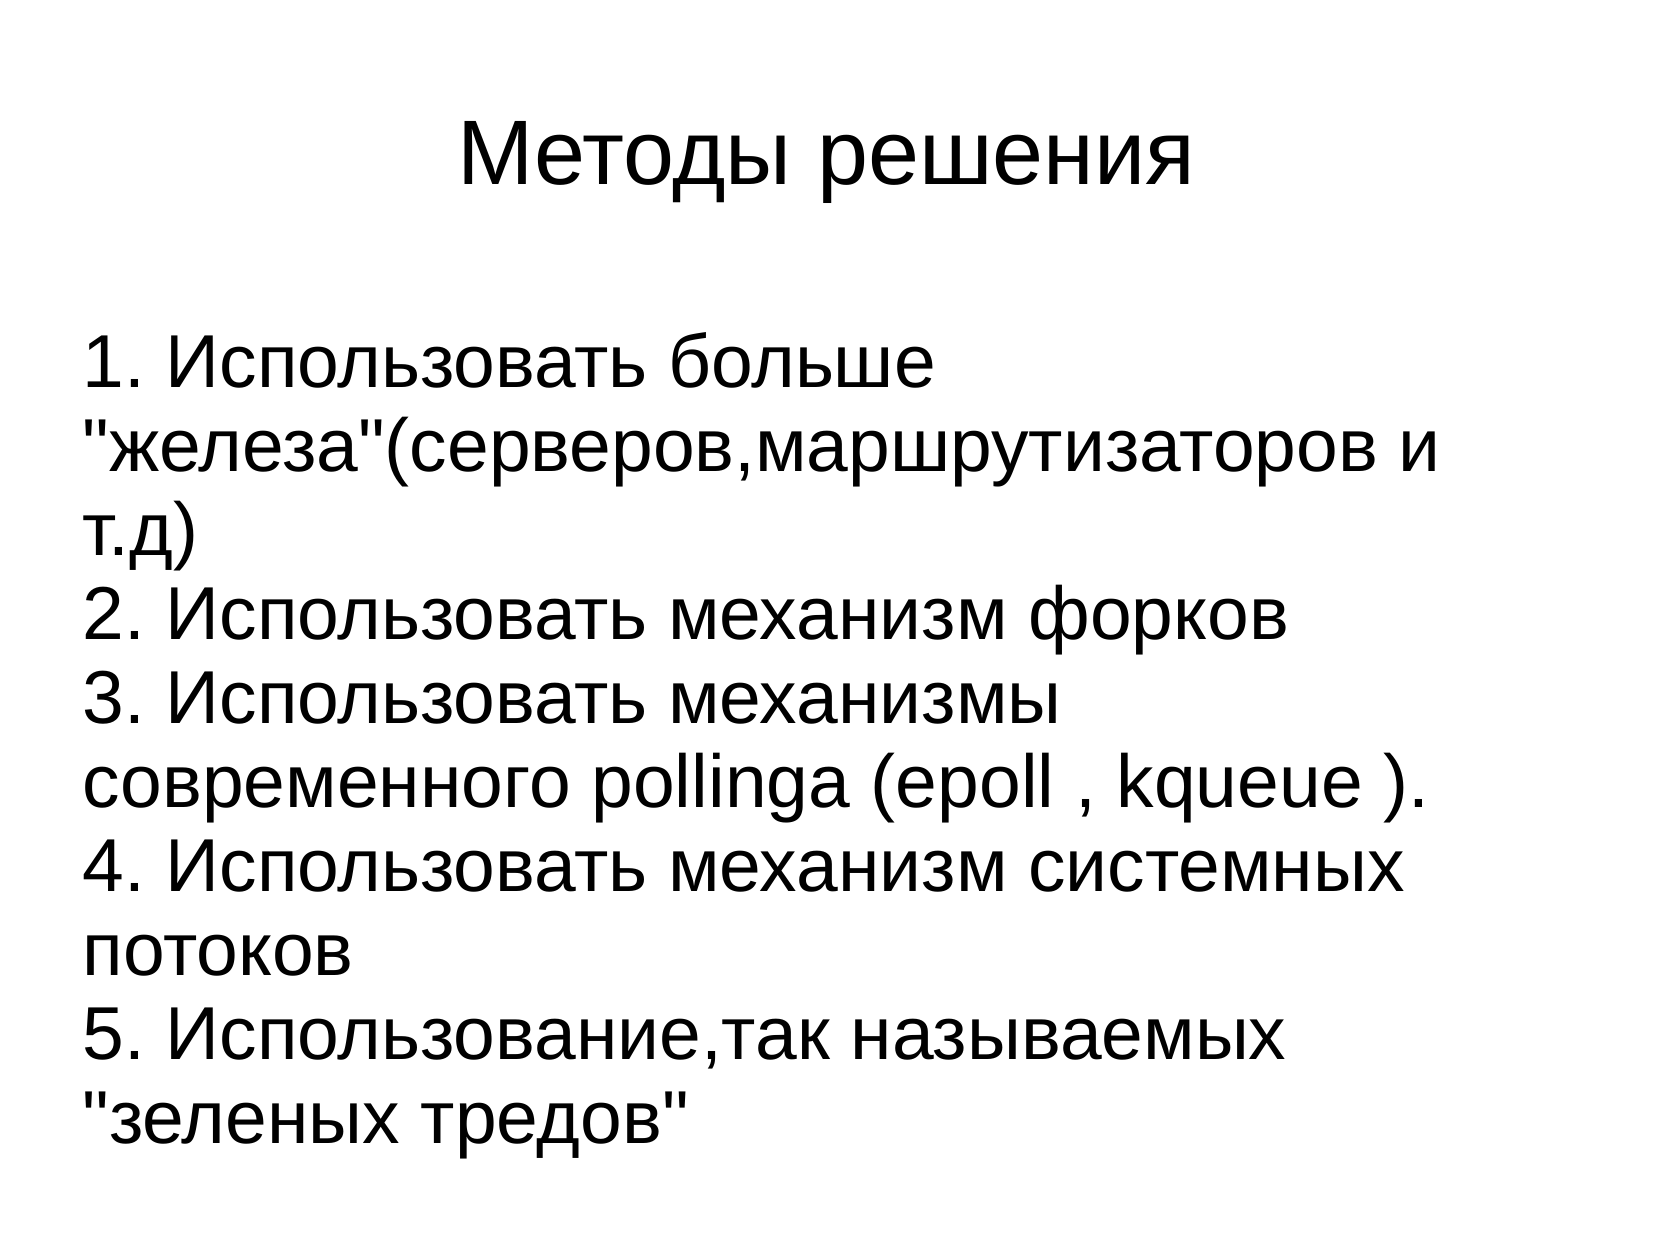

# Методы решения
 Использовать больше "железа"(серверов,маршрутизаторов и т.д)
 Использовать механизм форков
 Использовать механизмы современного pollingа (epoll , kqueue ).
 Использовать механизм системных потоков
 Использование,так называемых "зеленых тредов"